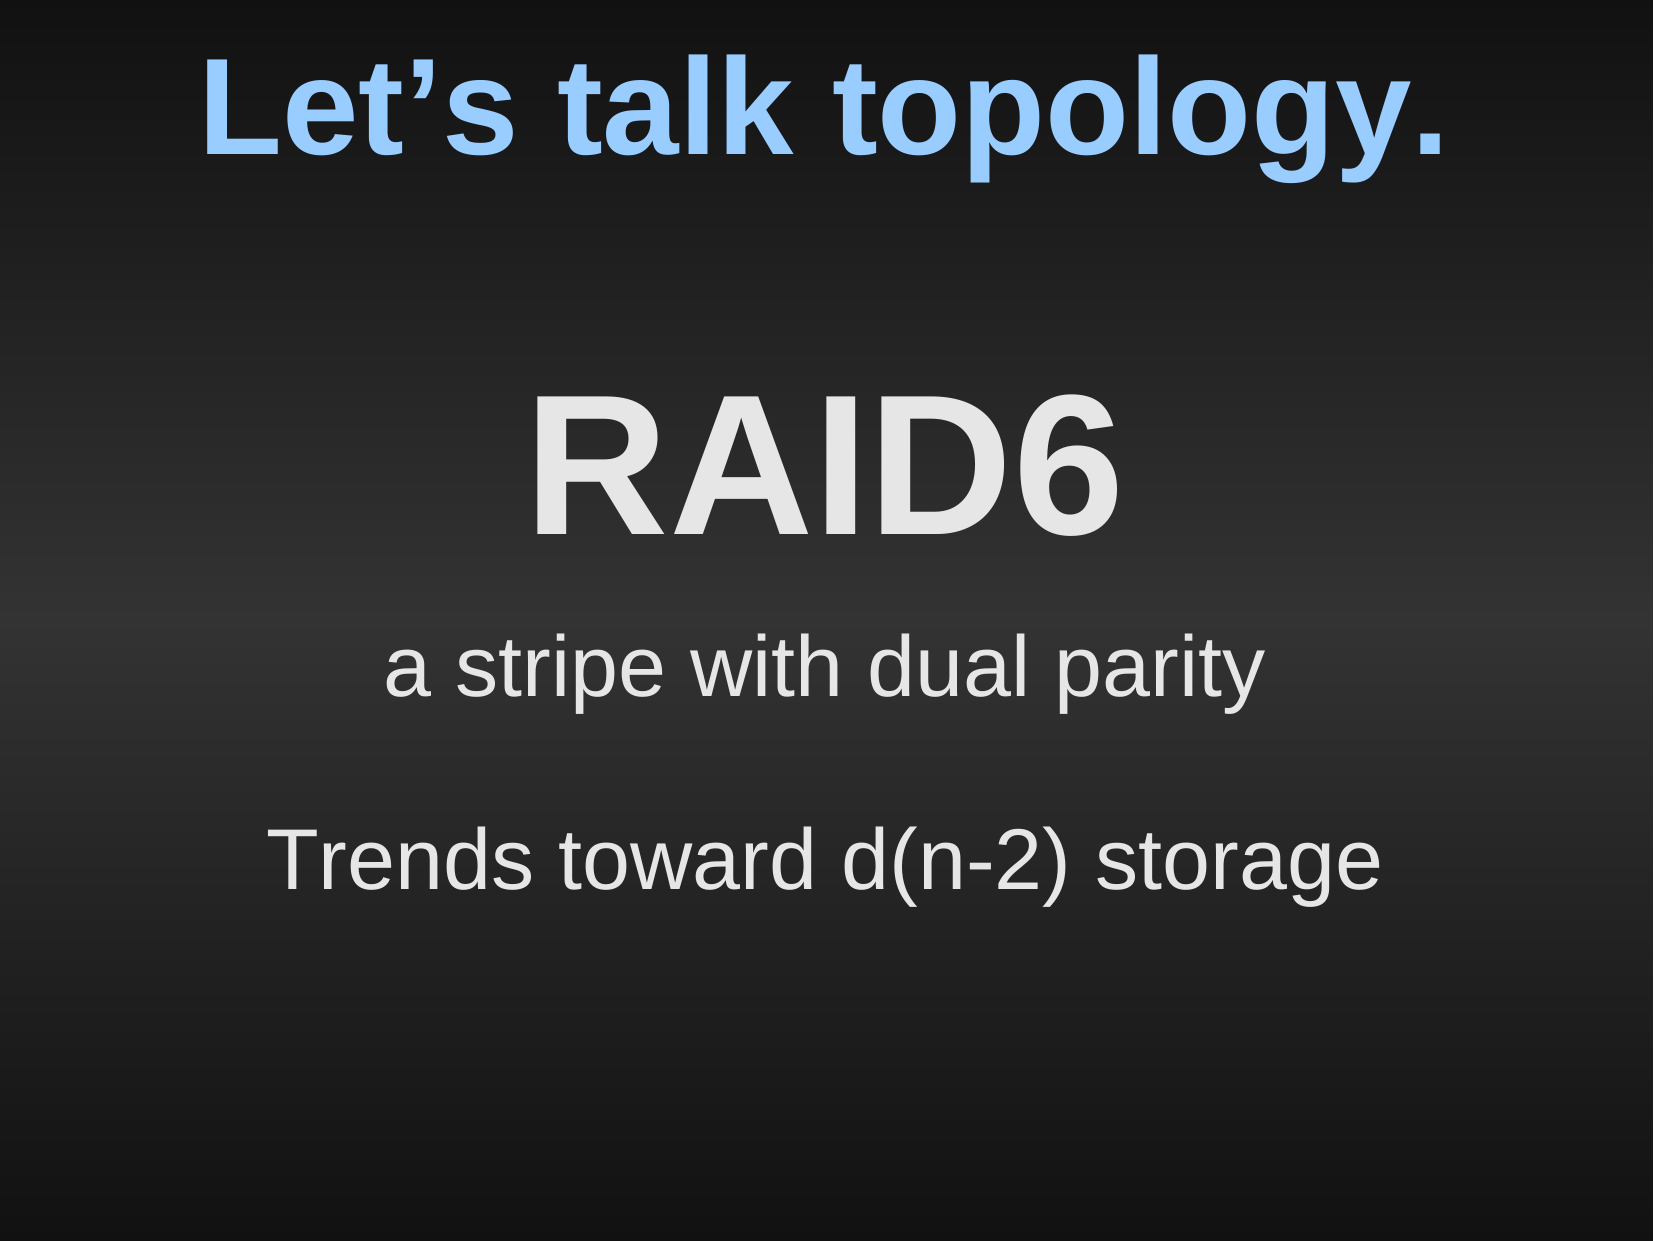

# Let’s talk topology.
RAID6
a stripe with dual parity
Trends toward d(n-2) storage